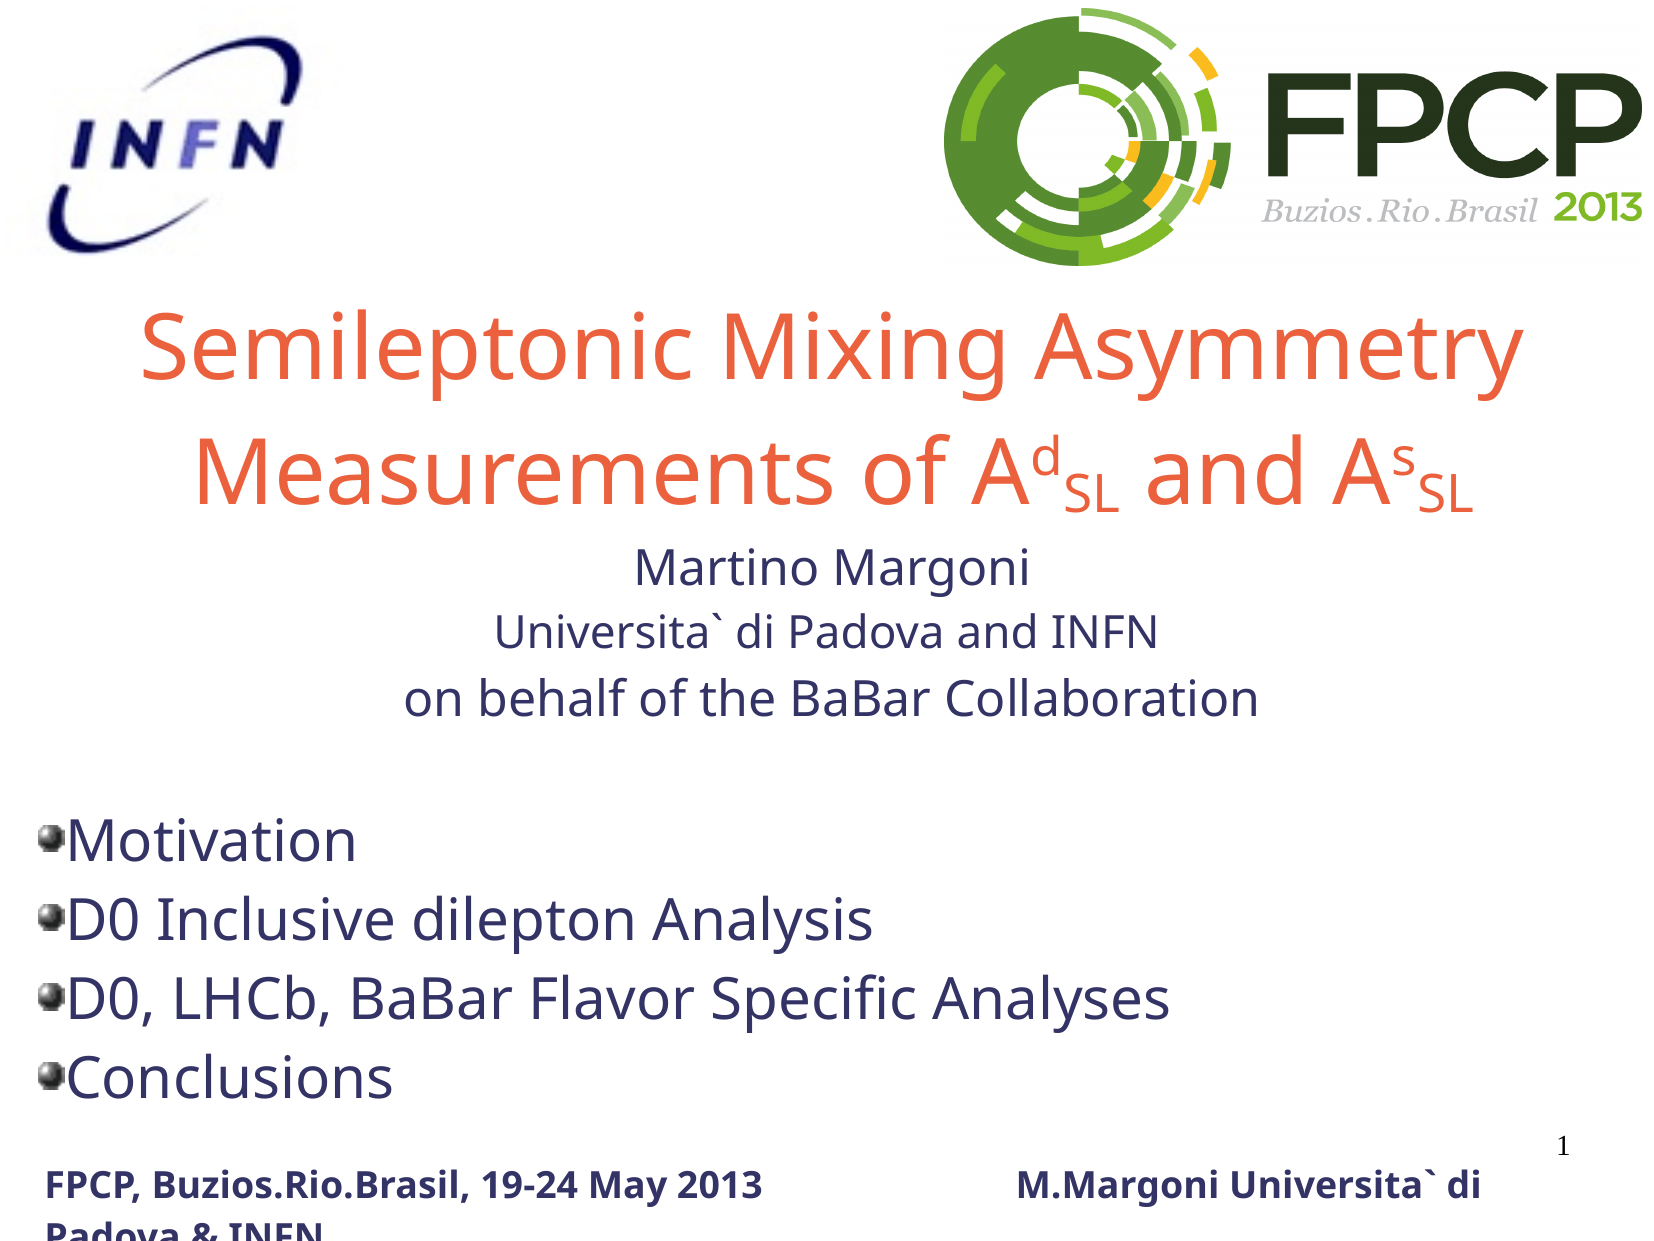

# Semileptonic Mixing Asymmetry Measurements of AdSL and AsSL Martino Margoni Universita` di Padova and INFN on behalf of the BaBar Collaboration
Motivation
D0 Inclusive dilepton Analysis
D0, LHCb, BaBar Flavor Specific Analyses
Conclusions
1
FPCP, Buzios.Rio.Brasil, 19-24 May 2013 M.Margoni Universita` di Padova & INFN